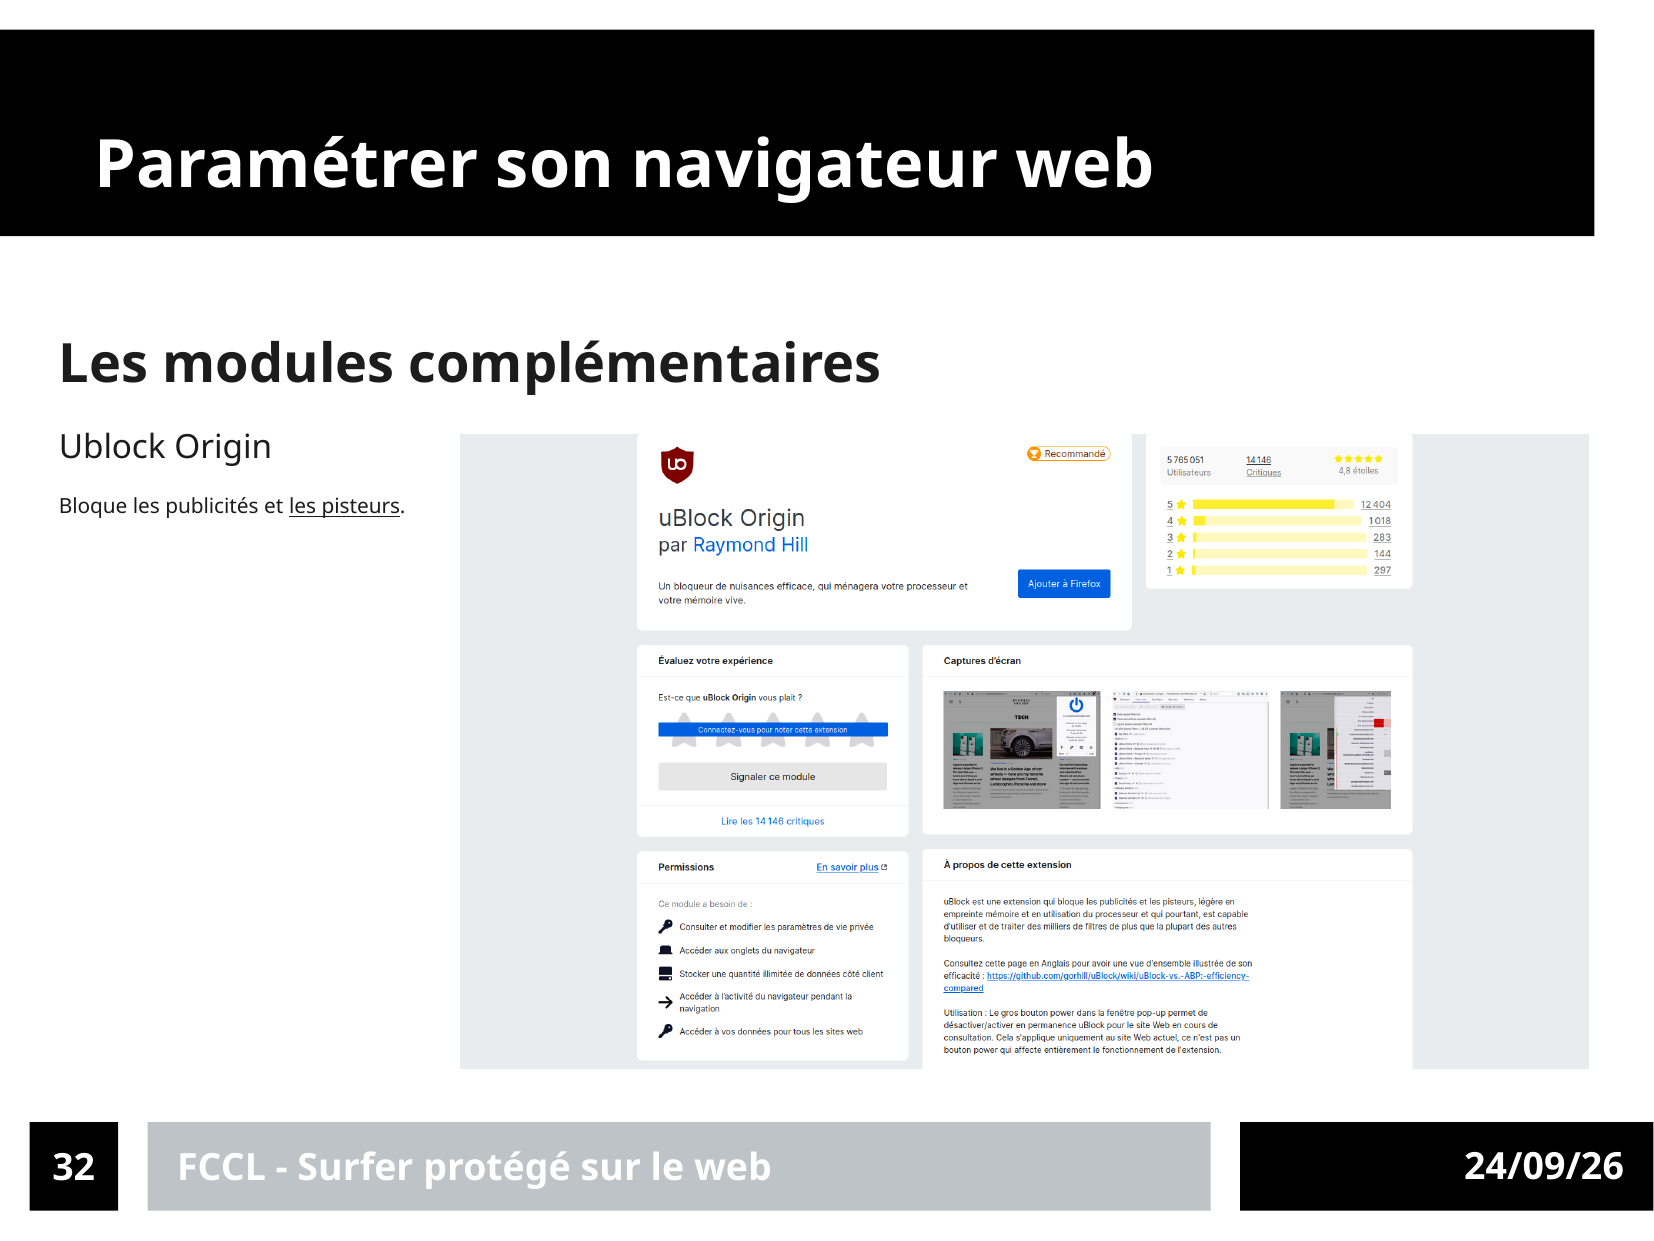

# Paramétrer son navigateur web
Les modules complémentaires
Ublock Origin
Bloque les publicités et les pisteurs.
32
FCCL - Surfer protégé sur le web